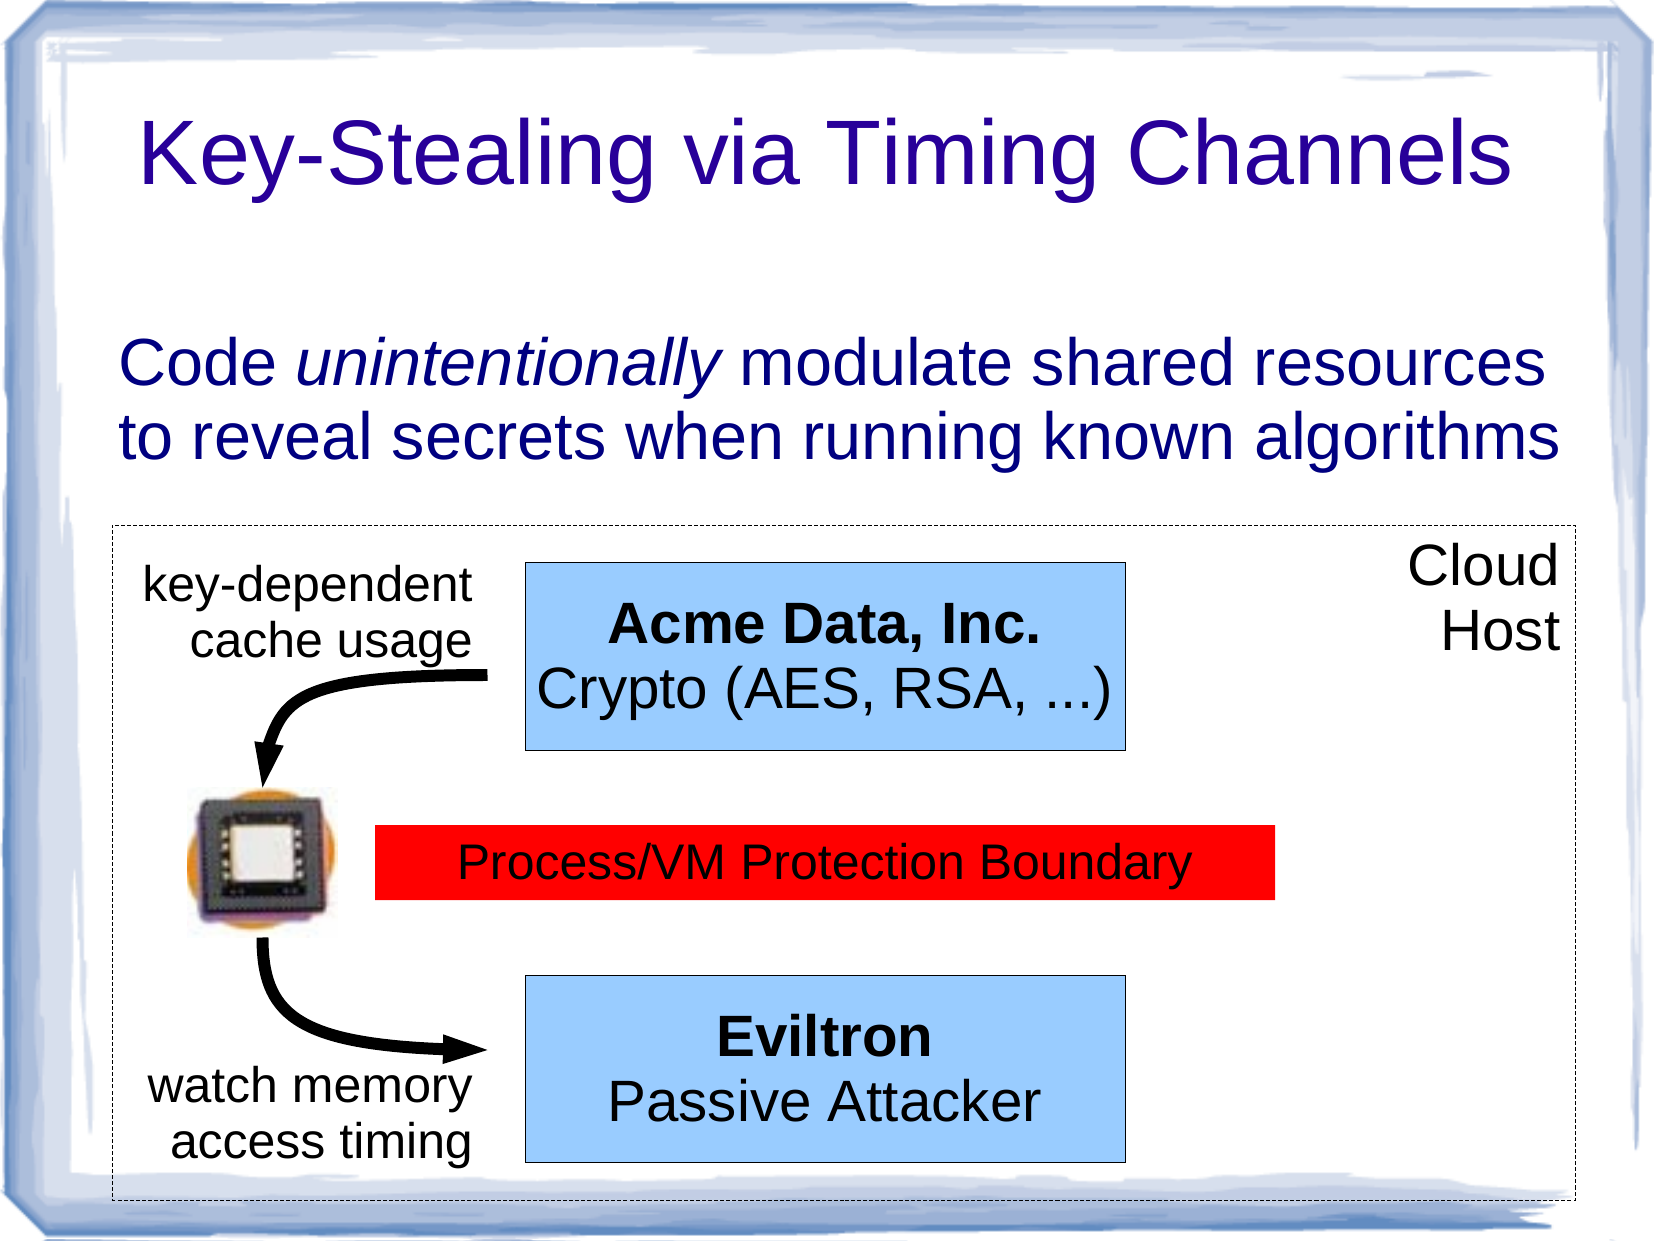

# Key-Stealing via Timing Channels
Code unintentionally modulate shared resources
to reveal secrets when running known algorithms
Cloud
Host
key-dependent cache usage
Acme Data, Inc.
Crypto (AES, RSA, ...)
Process/VM Protection Boundary
watch memory
access timing
Eviltron
Passive Attacker